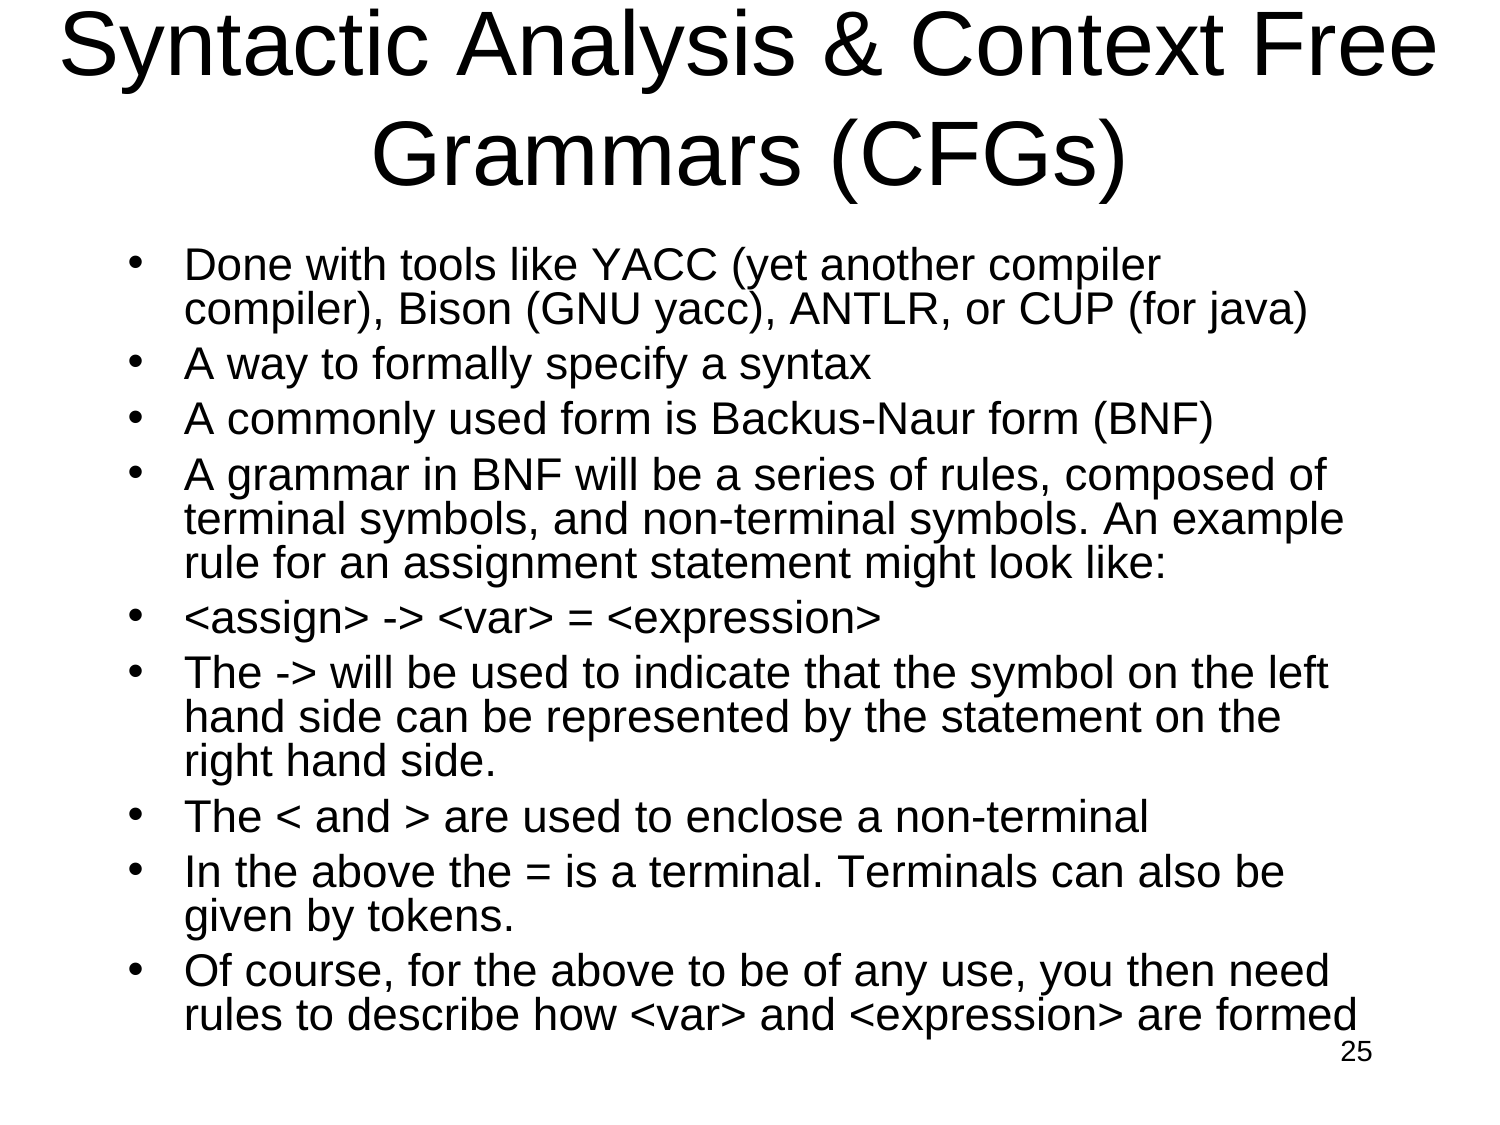

# Syntactic Analysis & Context Free Grammars (CFGs)
Done with tools like YACC (yet another compiler compiler), Bison (GNU yacc), ANTLR, or CUP (for java)
A way to formally specify a syntax
A commonly used form is Backus-Naur form (BNF)
A grammar in BNF will be a series of rules, composed of terminal symbols, and non-terminal symbols. An example rule for an assignment statement might look like:
<assign> -> <var> = <expression>
The -> will be used to indicate that the symbol on the left hand side can be represented by the statement on the right hand side.
The < and > are used to enclose a non-terminal
In the above the = is a terminal. Terminals can also be given by tokens.
Of course, for the above to be of any use, you then need rules to describe how <var> and <expression> are formed